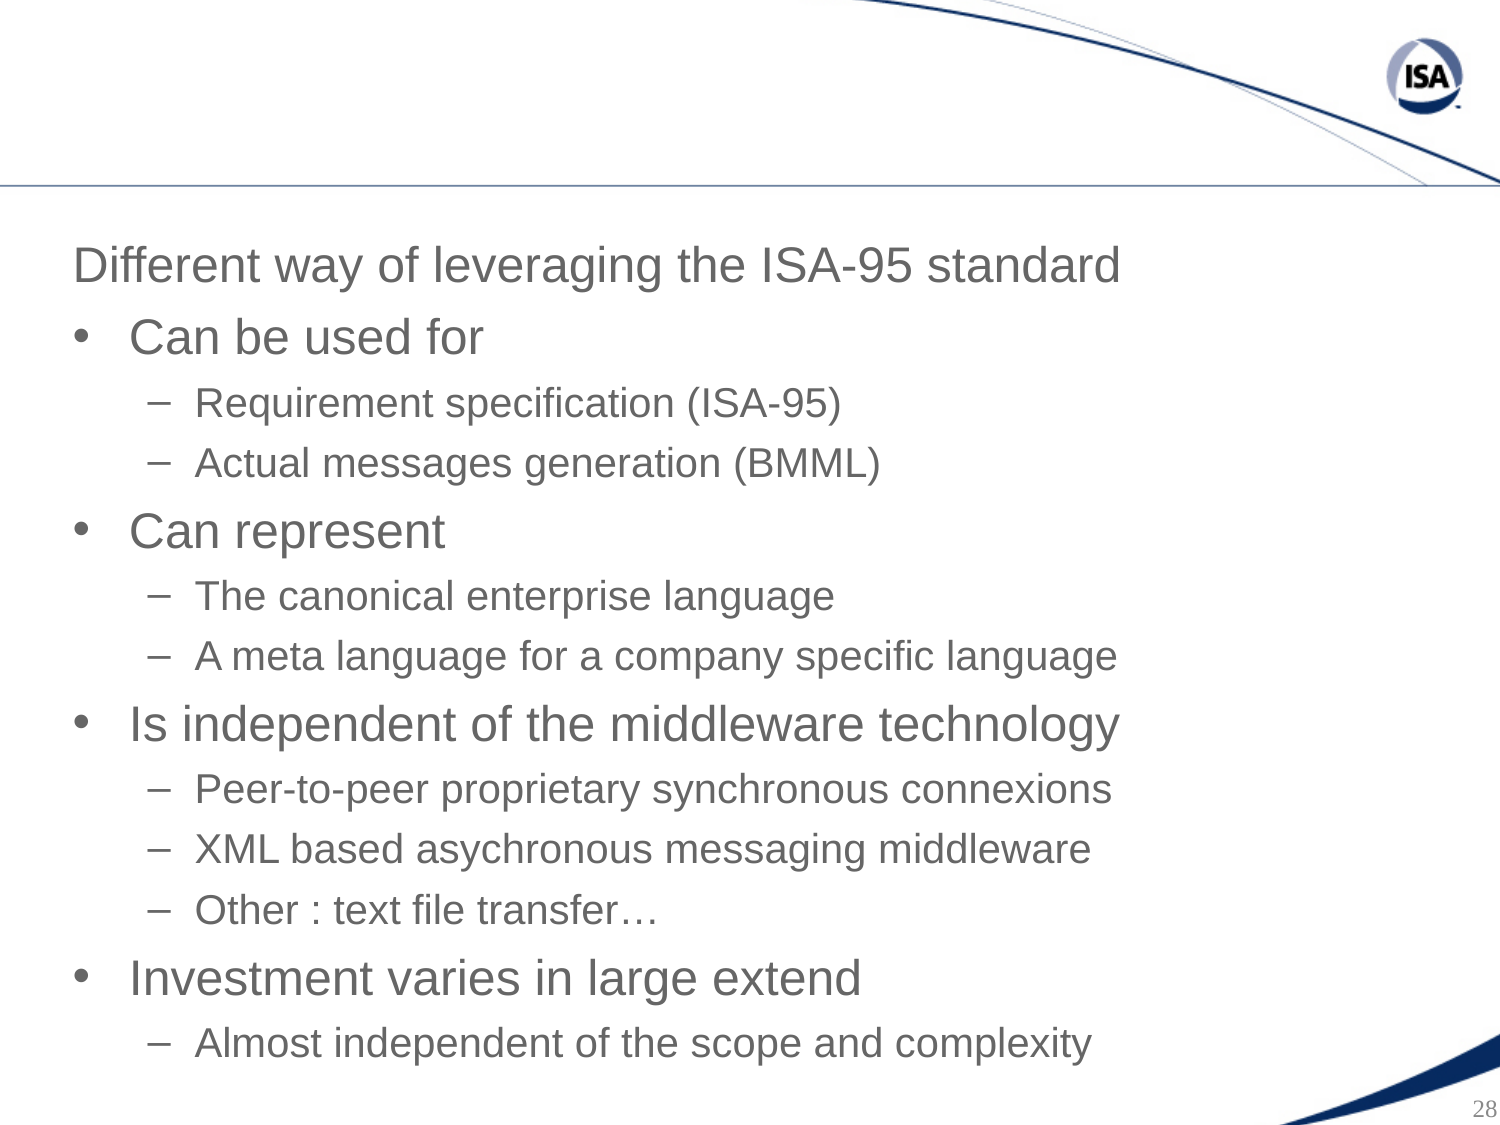

#
Different way of leveraging the ISA-95 standard
Can be used for
Requirement specification (ISA-95)
Actual messages generation (BMML)
Can represent
The canonical enterprise language
A meta language for a company specific language
Is independent of the middleware technology
Peer-to-peer proprietary synchronous connexions
XML based asychronous messaging middleware
Other : text file transfer…
Investment varies in large extend
Almost independent of the scope and complexity